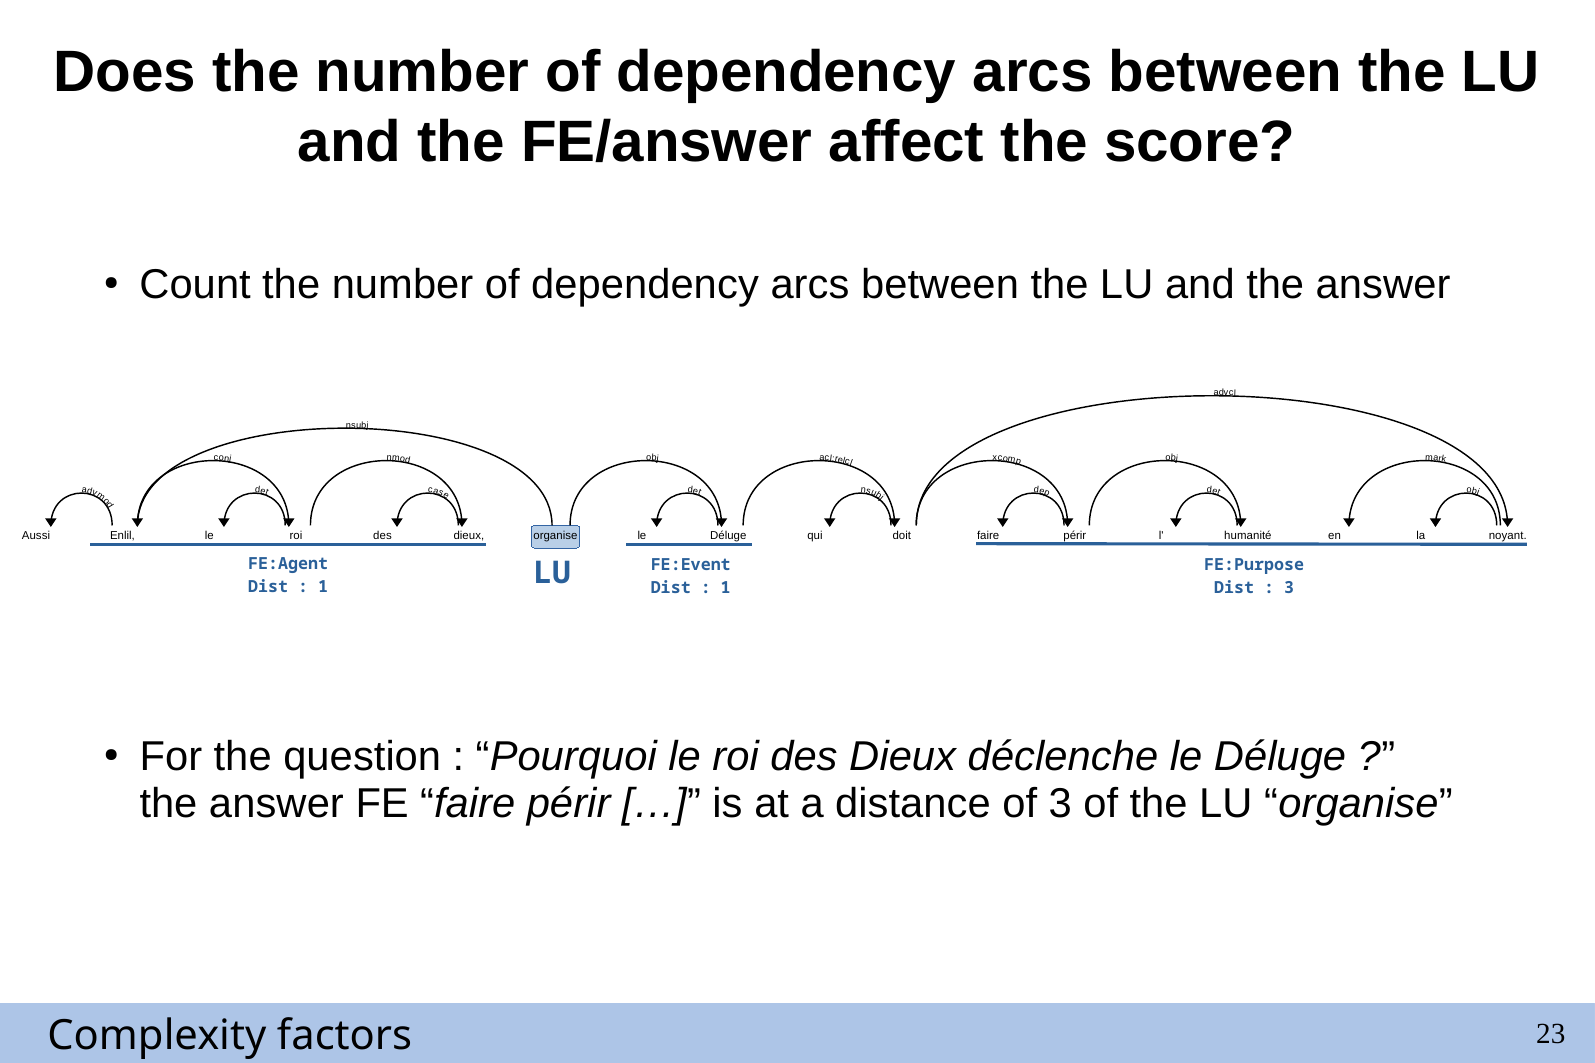

Does the number of dependency arcs between the LU and the FE/answer affect the score?
Count the number of dependency arcs between the LU and the answer
LU
FE:Agent
Dist : 1
FE:Purpose
Dist : 3
FE:Event
Dist : 1
For the question : “Pourquoi le roi des Dieux déclenche le Déluge ?”
the answer FE “faire périr […]” is at a distance of 3 of the LU “organise”
# Complexity factors